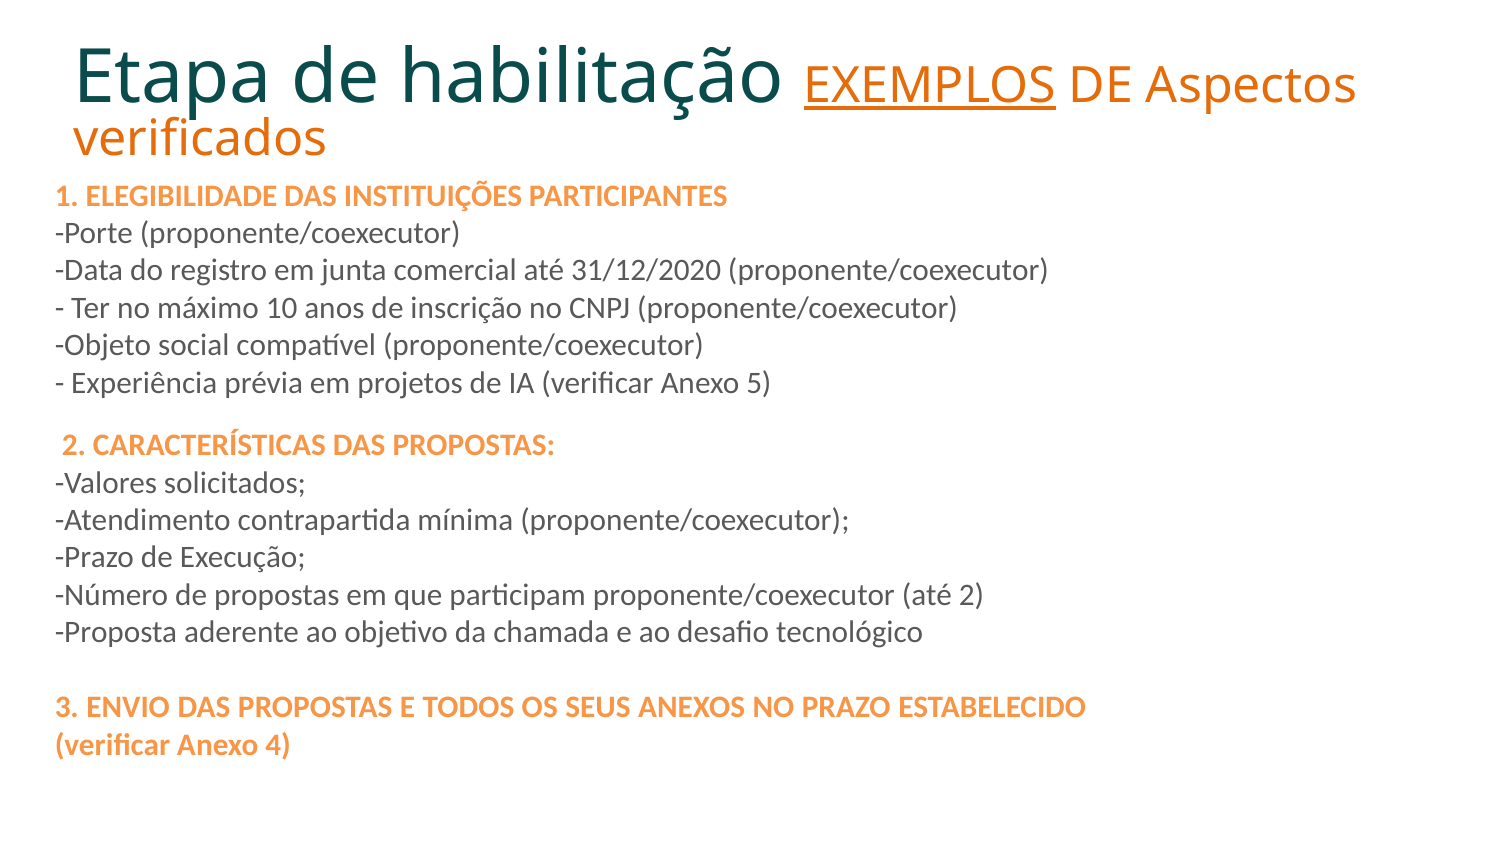

Etapa de habilitação EXEMPLOS DE Aspectos verificados
1. ELEGIBILIDADE DAS INSTITUIÇÕES PARTICIPANTES
-Porte (proponente/coexecutor)
-Data do registro em junta comercial até 31/12/2020 (proponente/coexecutor)
- Ter no máximo 10 anos de inscrição no CNPJ (proponente/coexecutor)
-Objeto social compatível (proponente/coexecutor)
- Experiência prévia em projetos de IA (verificar Anexo 5)
 2. CARACTERÍSTICAS DAS PROPOSTAS:
-Valores solicitados;
-Atendimento contrapartida mínima (proponente/coexecutor);
-Prazo de Execução;
-Número de propostas em que participam proponente/coexecutor (até 2)
-Proposta aderente ao objetivo da chamada e ao desafio tecnológico
3. ENVIO DAS PROPOSTAS E TODOS OS SEUS ANEXOS NO PRAZO ESTABELECIDO (verificar Anexo 4)